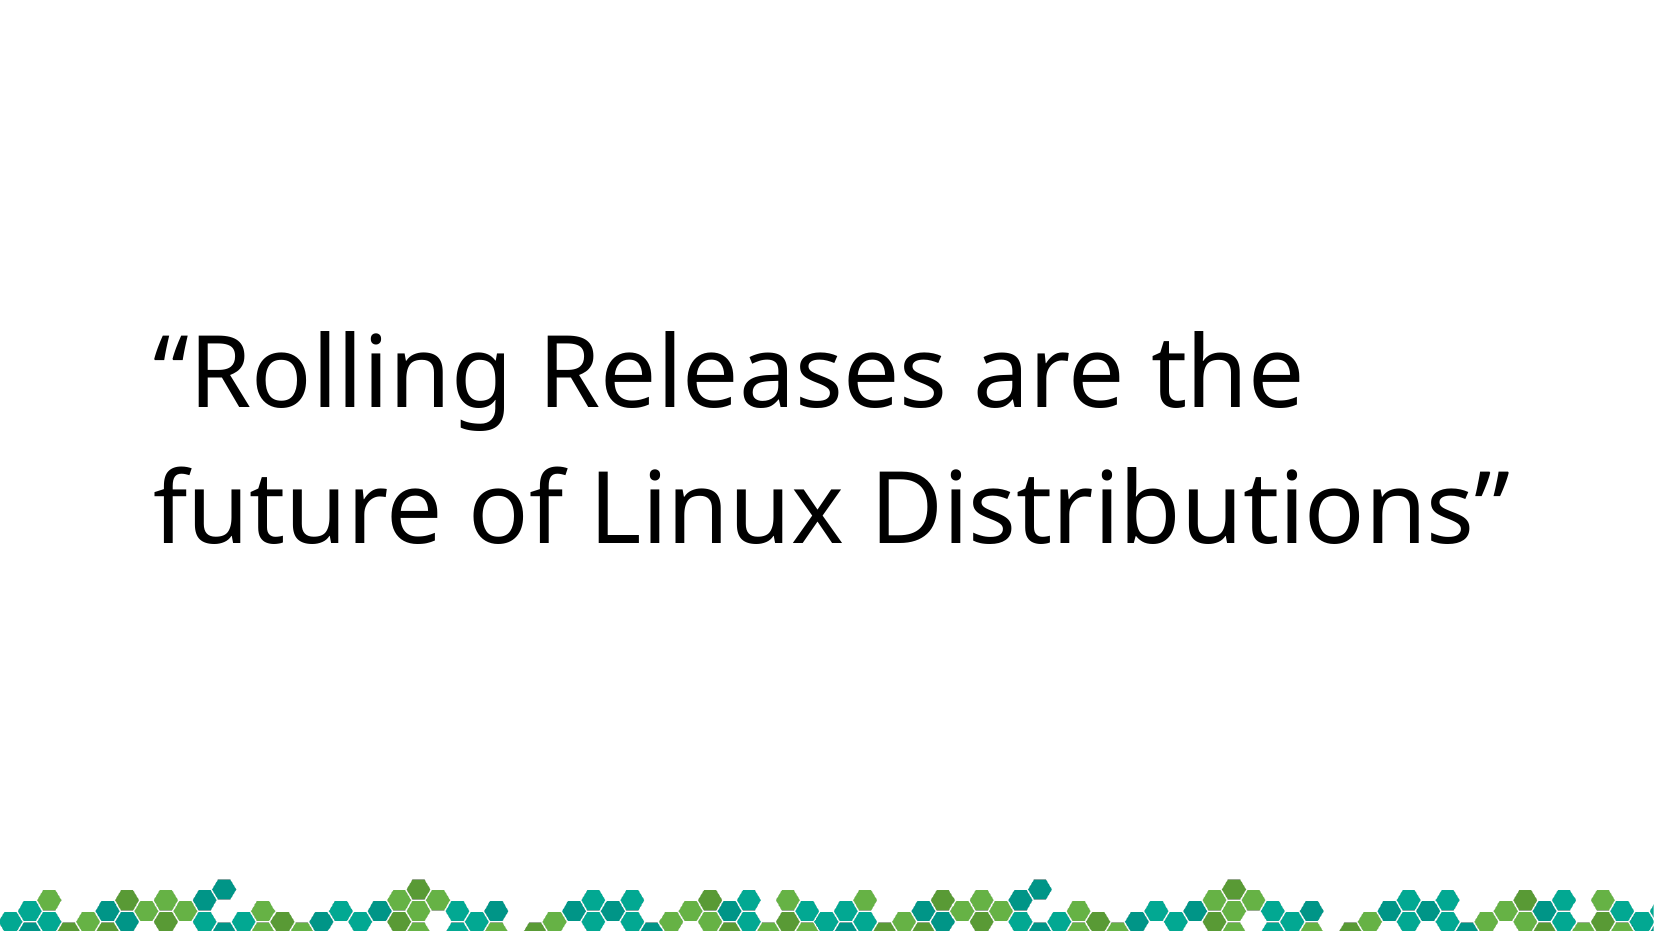

#
“Rolling Releases are the future of Linux Distributions”